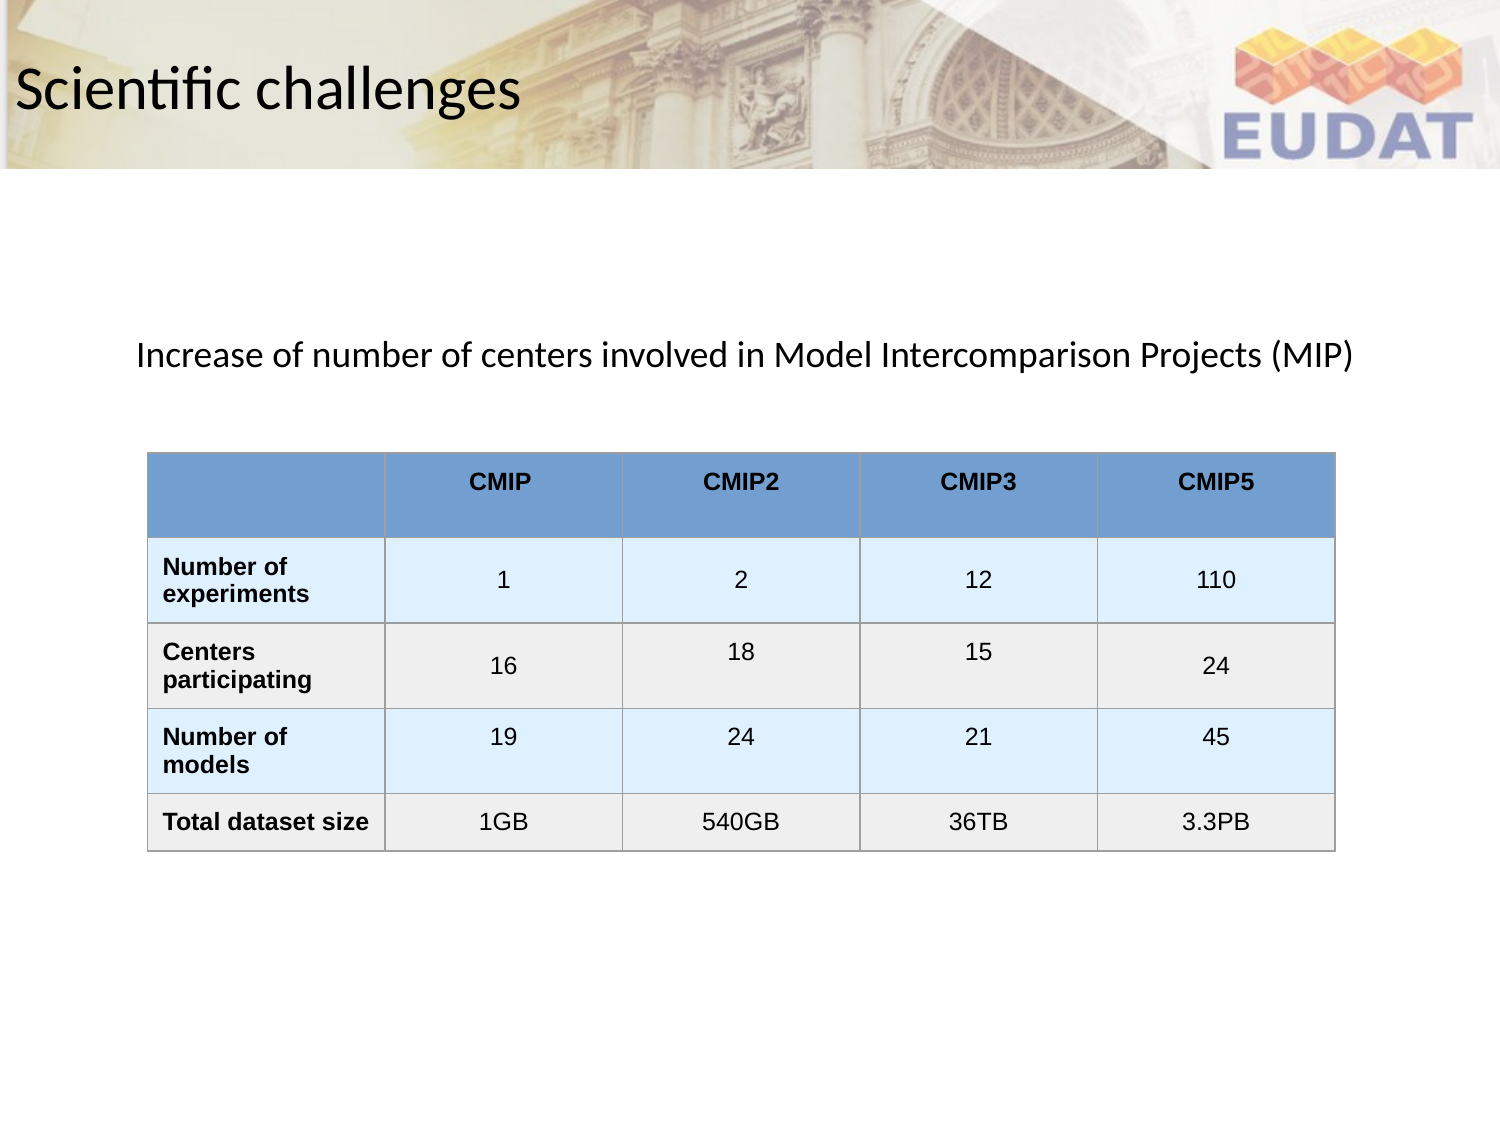

Scientific challenges
# Increase of number of centers involved in Model Intercomparison Projects (MIP)
| | CMIP | CMIP2 | CMIP3 | CMIP5 |
| --- | --- | --- | --- | --- |
| Number of experiments | 1 | 2 | 12 | 110 |
| Centers participating | 16 | 18 | 15 | 24 |
| Number of models | 19 | 24 | 21 | 45 |
| Total dataset size | 1GB | 540GB | 36TB | 3.3PB |